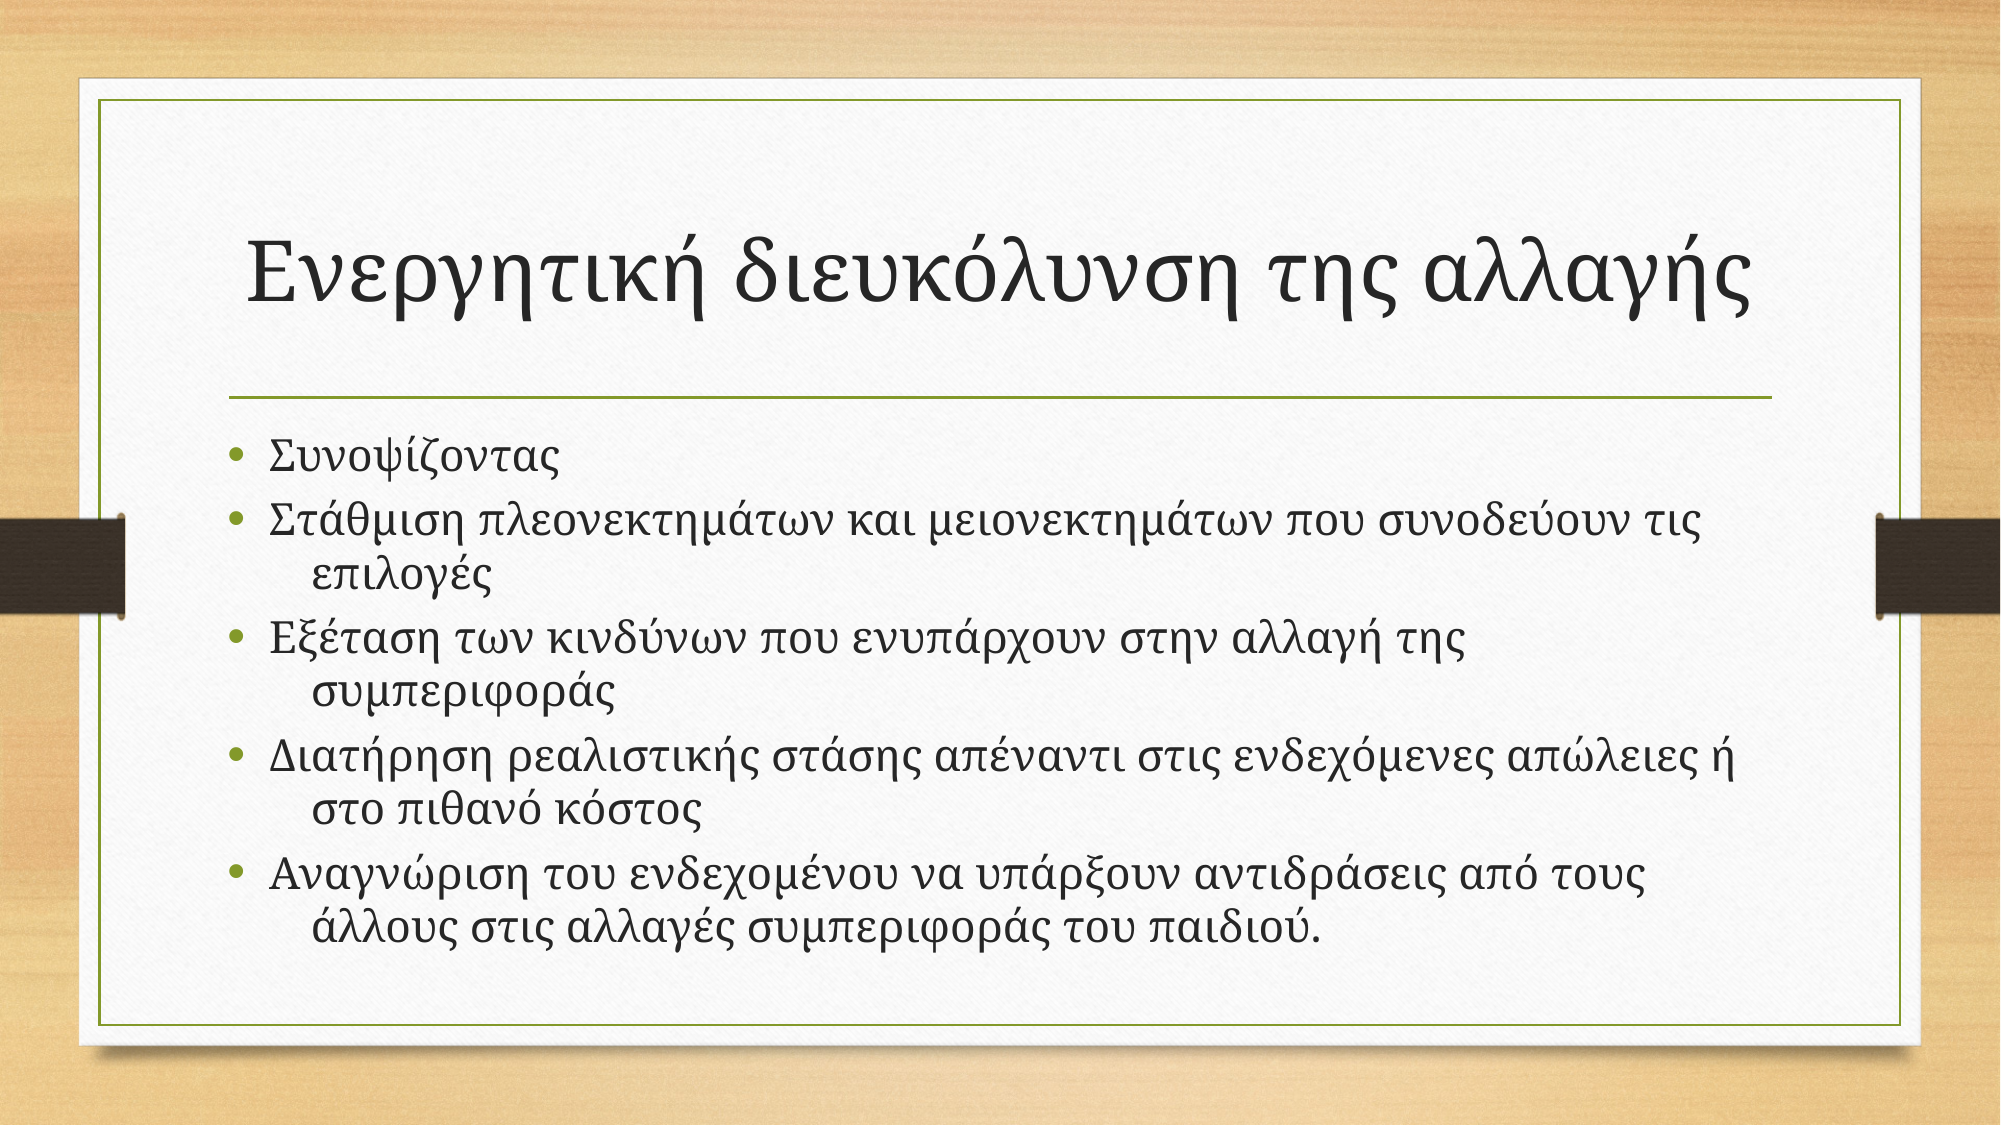

# Ενεργητική διευκόλυνση της αλλαγής
Συνοψίζοντας
Στάθμιση πλεονεκτημάτων και μειονεκτημάτων που συνοδεύουν τις επιλογές
Εξέταση των κινδύνων που ενυπάρχουν στην αλλαγή της συμπεριφοράς
Διατήρηση ρεαλιστικής στάσης απέναντι στις ενδεχόμενες απώλειες ή στο πιθανό κόστος
Αναγνώριση του ενδεχομένου να υπάρξουν αντιδράσεις από τους άλλους στις αλλαγές συμπεριφοράς του παιδιού.